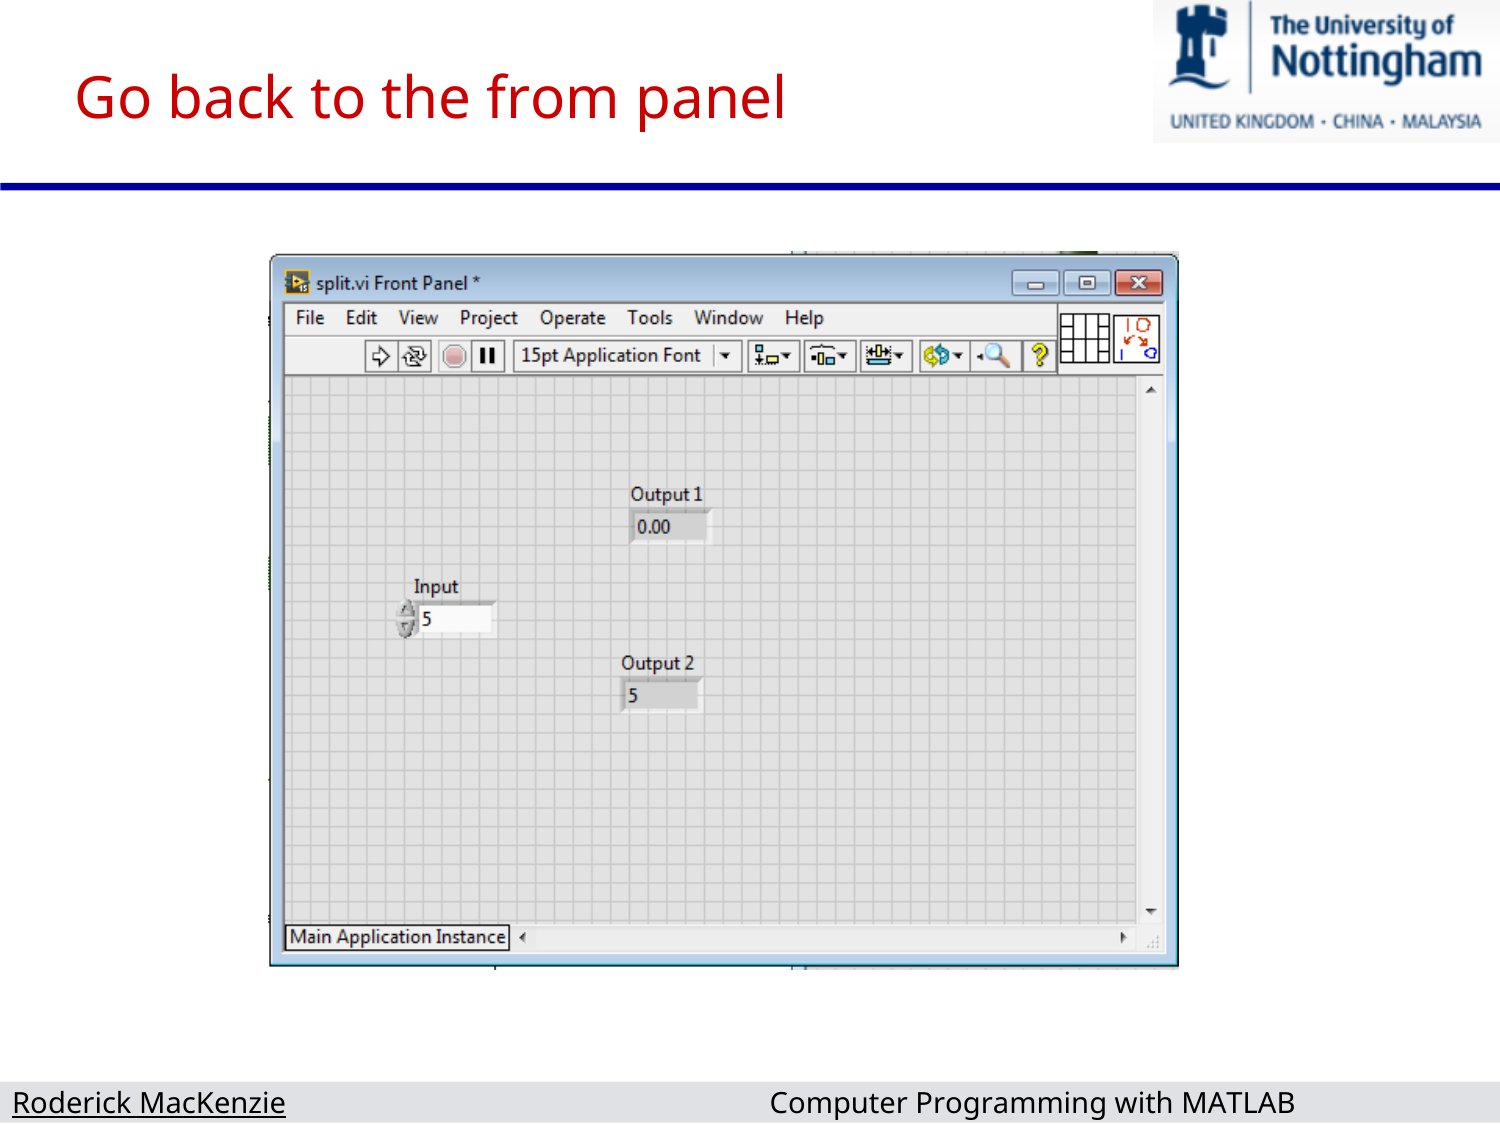

# Go back to the from panel